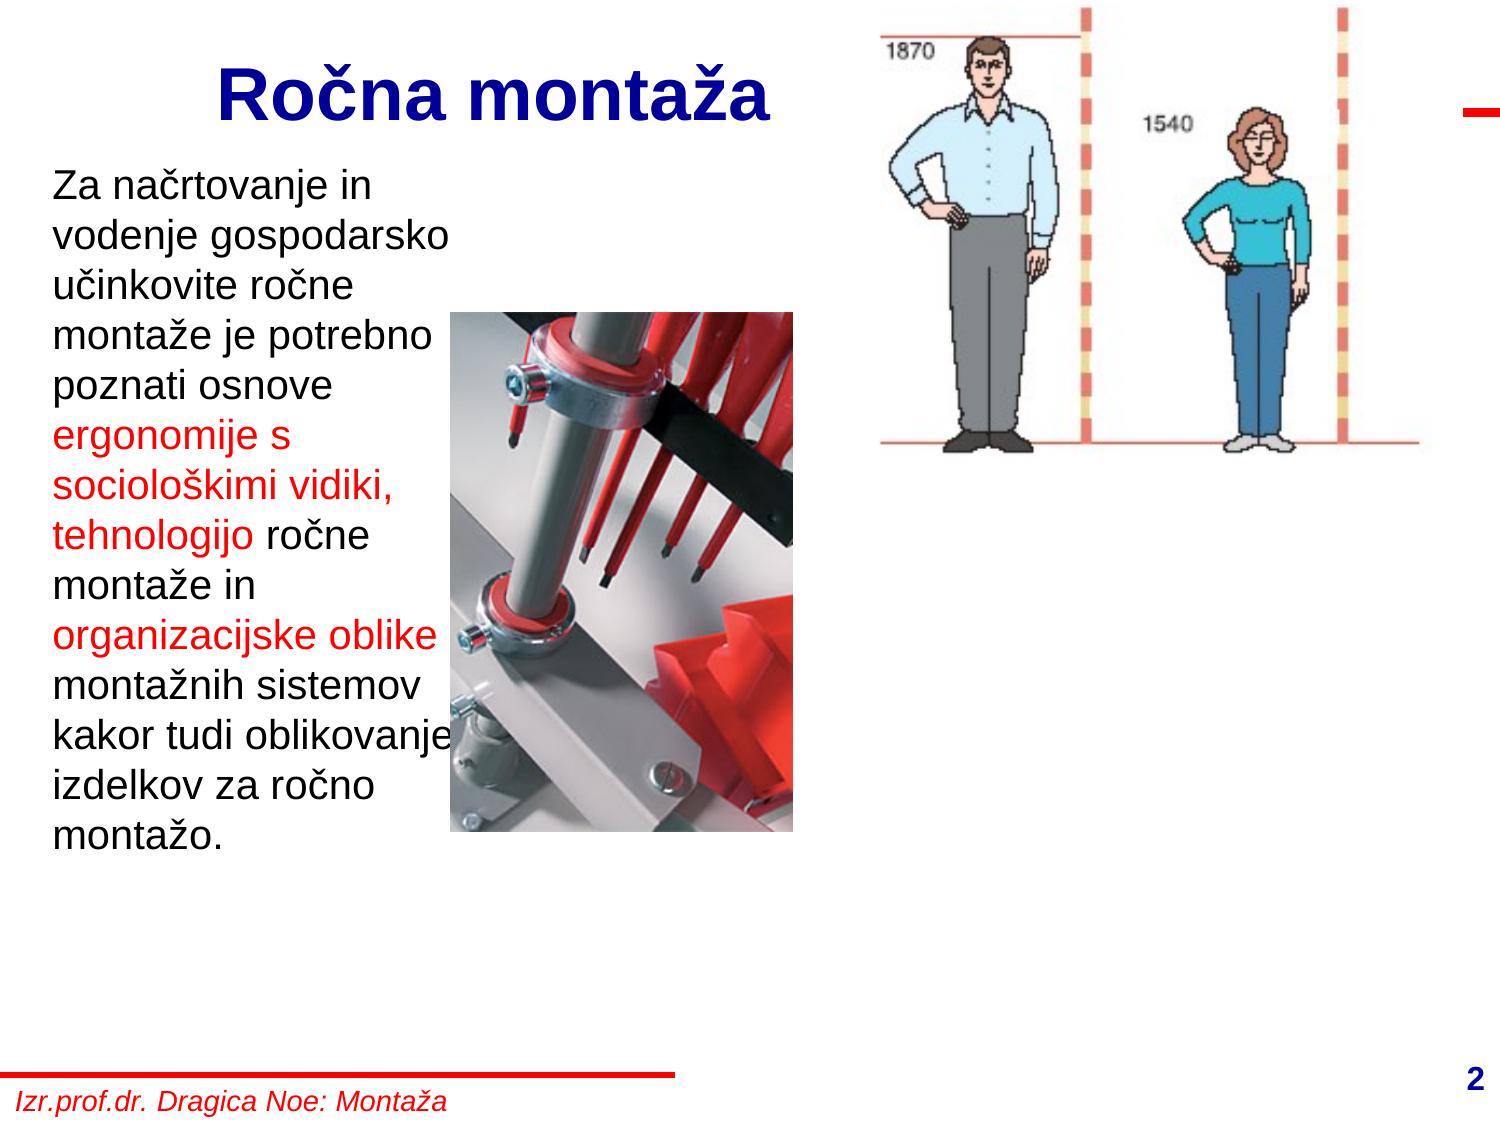

# Ročna montaža
Za načrtovanje in vodenje gospodarsko učinkovite ročne montaže je potrebno poznati osnove ergonomije s sociološkimi vidiki, tehnologijo ročne montaže in organizacijske oblike montažnih sistemov kakor tudi oblikovanje izdelkov za ročno montažo.